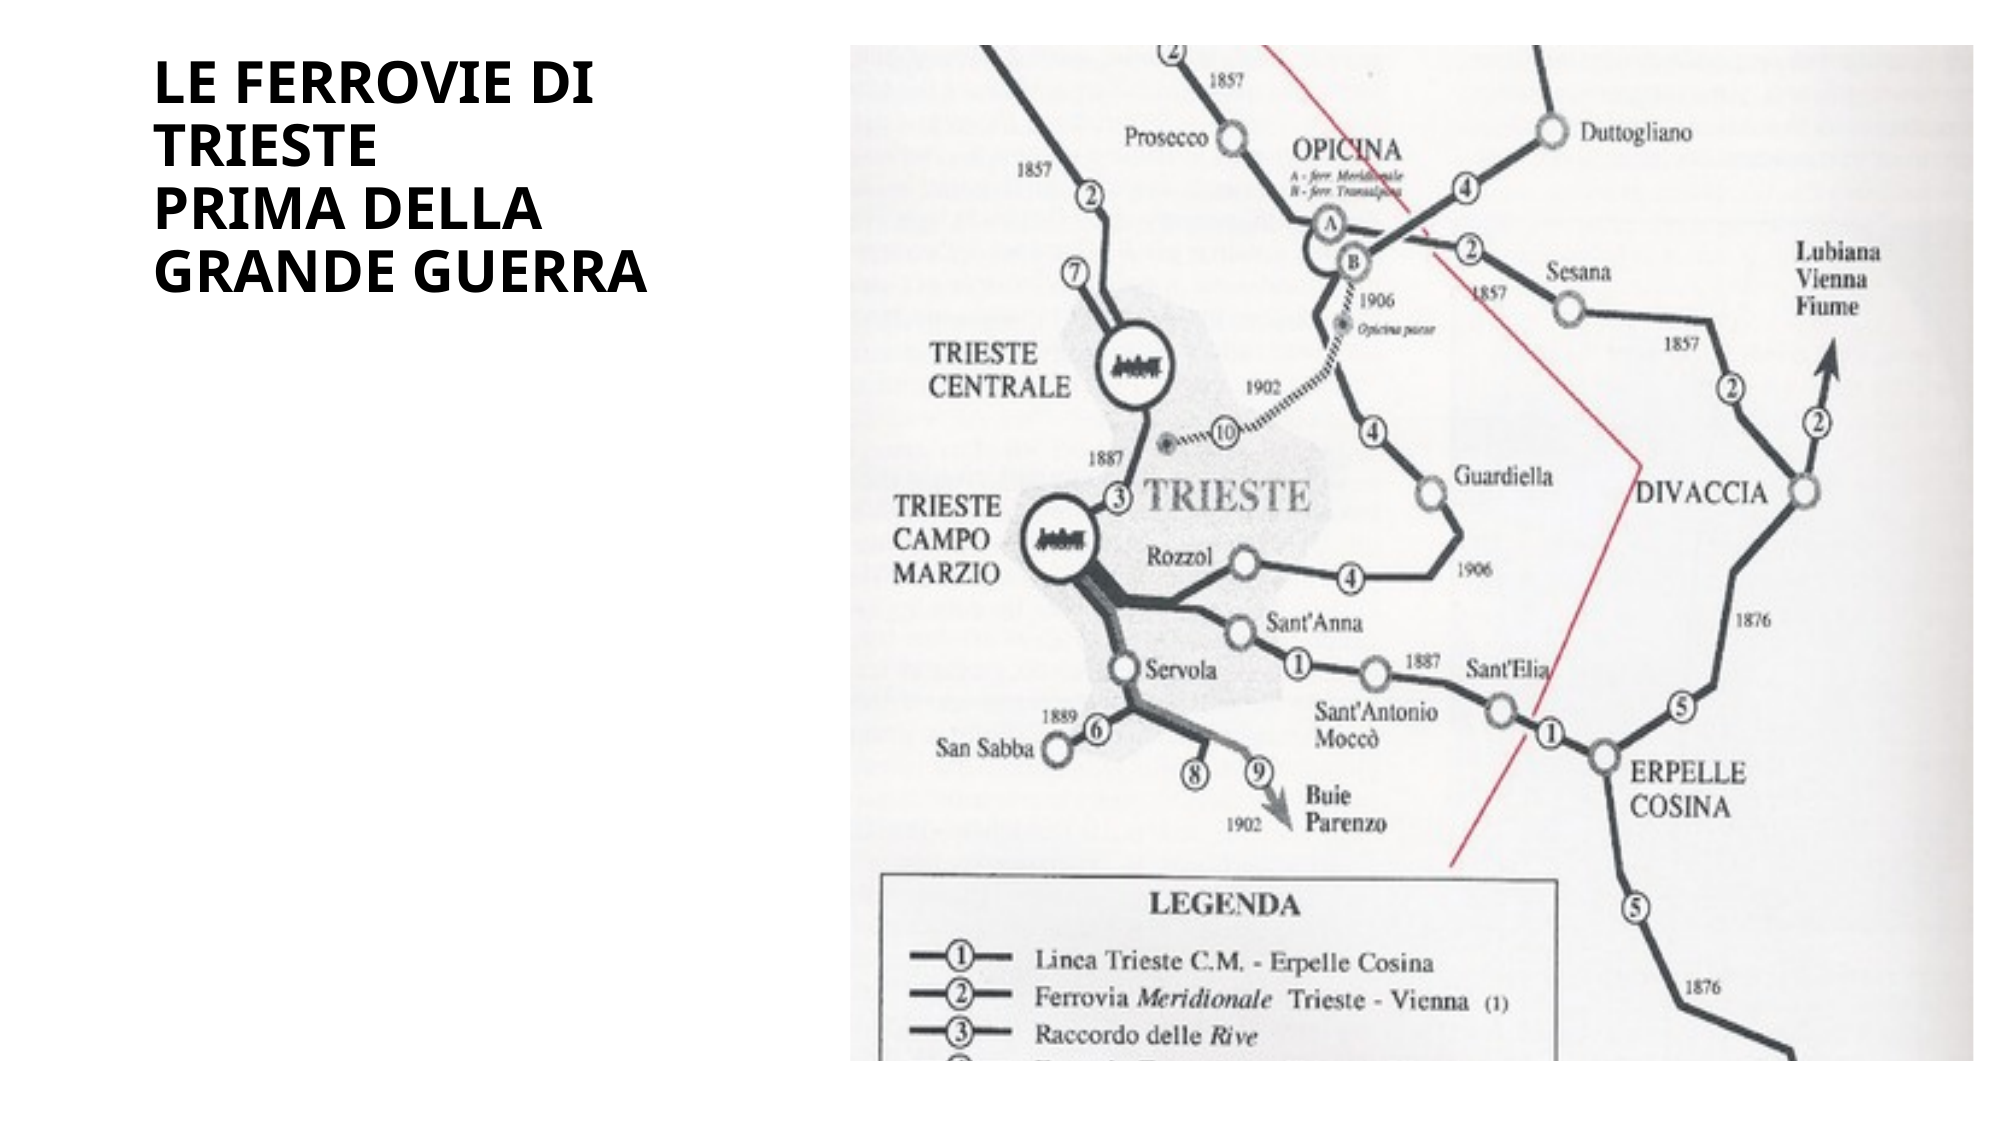

# LE FERROVIE DI TRIESTE PRIMA DELLA GRANDE GUERRA